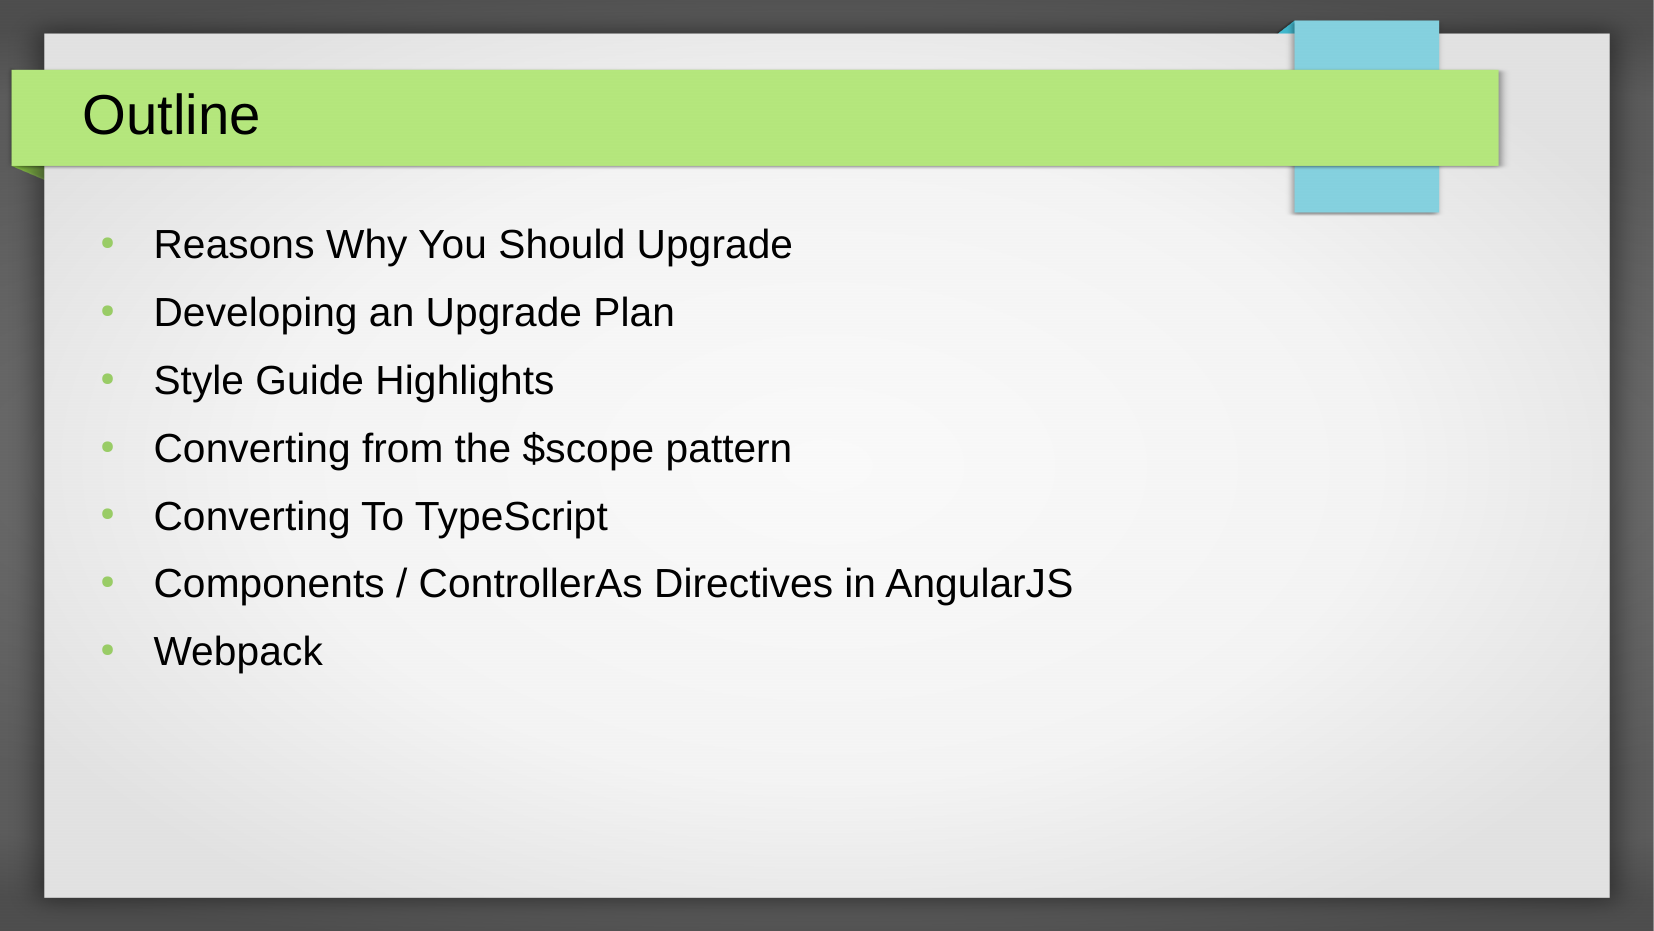

# Outline
Reasons Why You Should Upgrade
Developing an Upgrade Plan
Style Guide Highlights
Converting from the $scope pattern
Converting To TypeScript
Components / ControllerAs Directives in AngularJS
Webpack